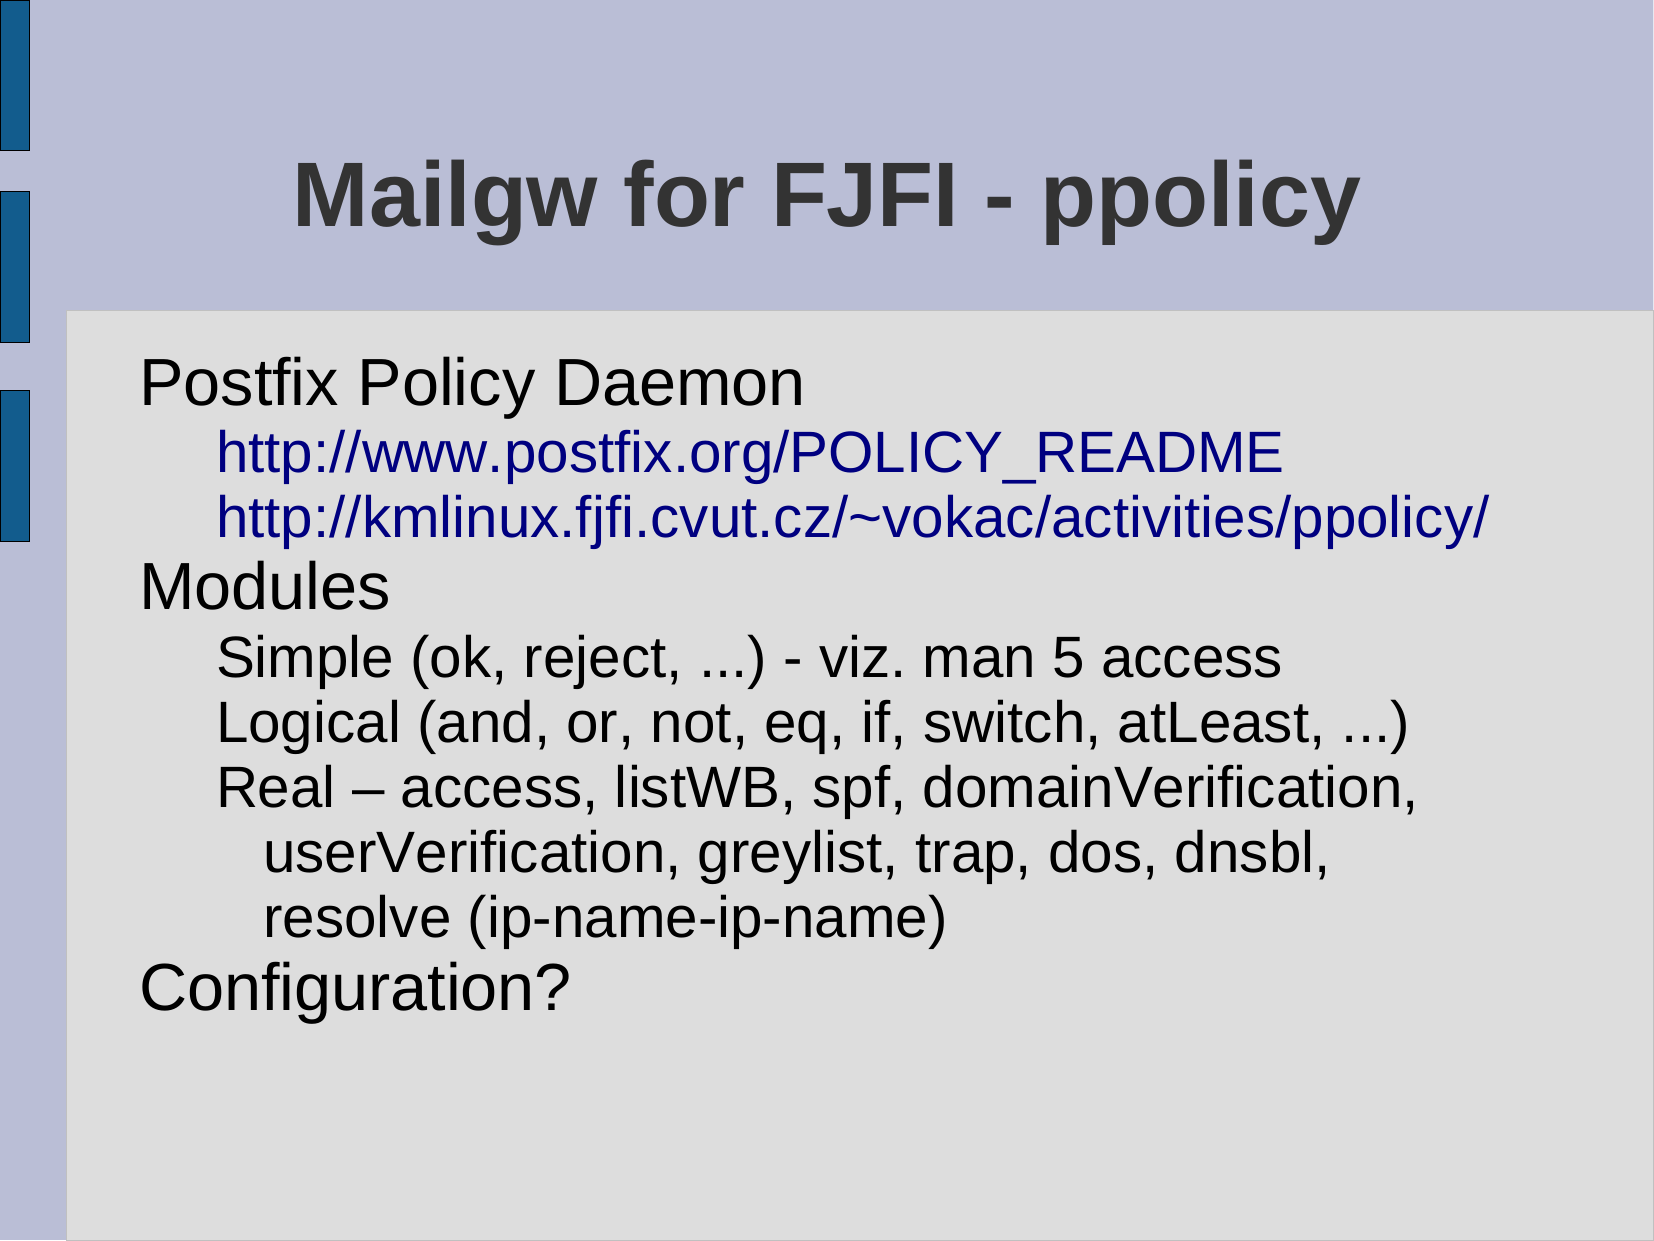

# Mailgw for FJFI - ppolicy
Postfix Policy Daemon
http://www.postfix.org/POLICY_README
http://kmlinux.fjfi.cvut.cz/~vokac/activities/ppolicy/
Modules
Simple (ok, reject, ...) - viz. man 5 access
Logical (and, or, not, eq, if, switch, atLeast, ...)
Real – access, listWB, spf, domainVerification, userVerification, greylist, trap, dos, dnsbl, resolve (ip-name-ip-name)
Configuration?